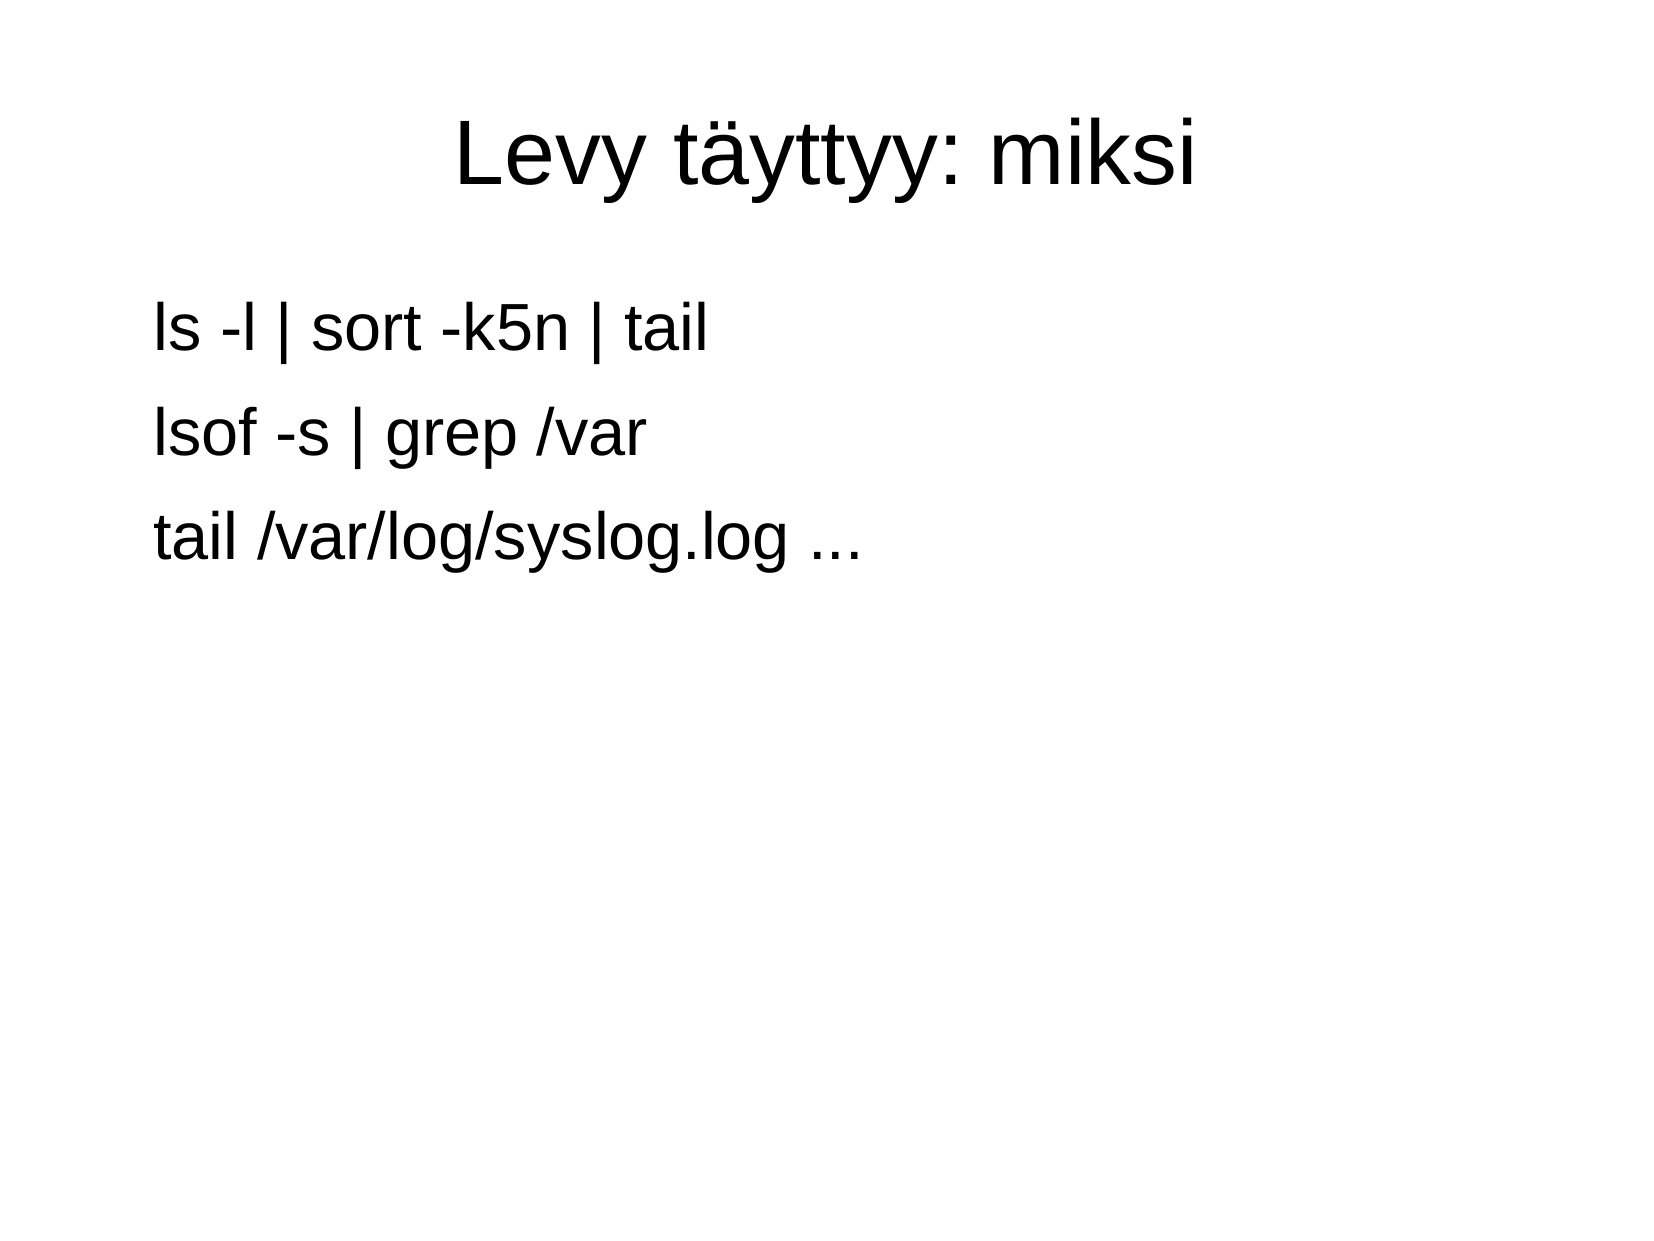

# Levy täyttyy: miksi
ls -l | sort -k5n | tail
lsof -s | grep /var
tail /var/log/syslog.log ...